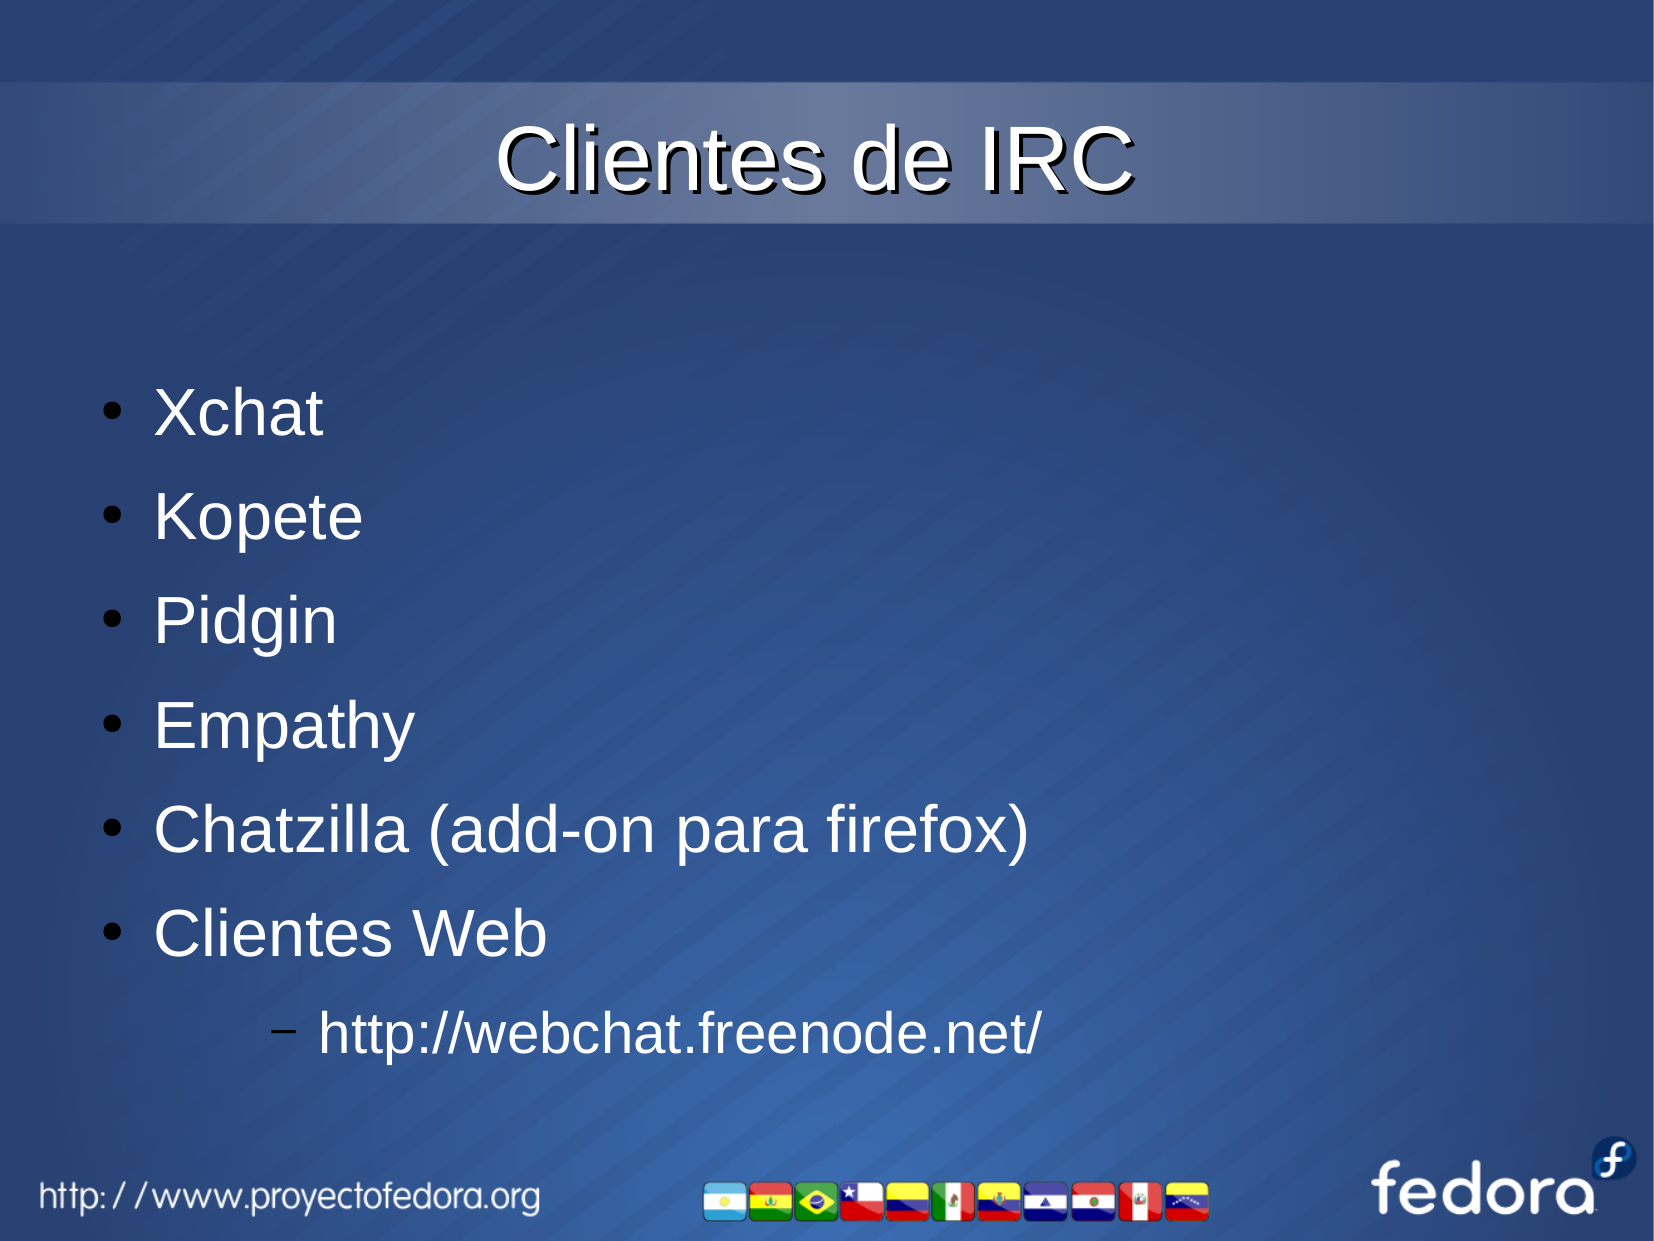

# Clientes de IRC
Xchat
Kopete
Pidgin
Empathy
Chatzilla (add-on para firefox)
Clientes Web
http://webchat.freenode.net/